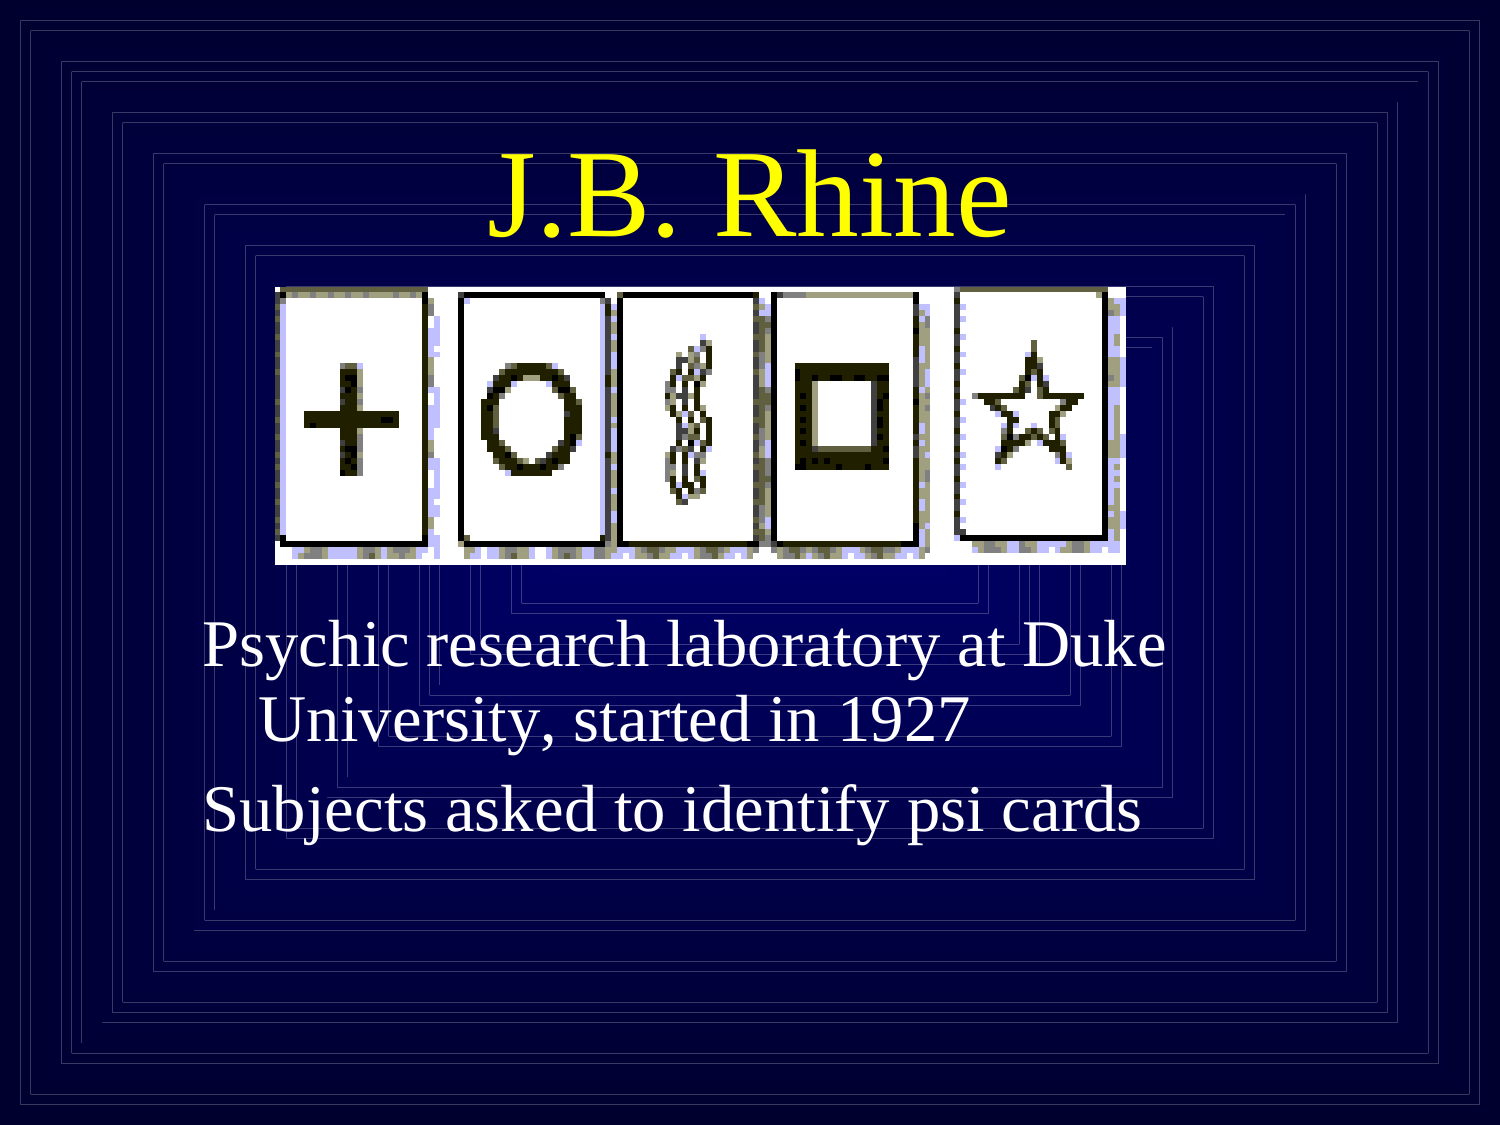

# J.B. Rhine
Psychic research laboratory at Duke University, started in 1927
Subjects asked to identify psi cards